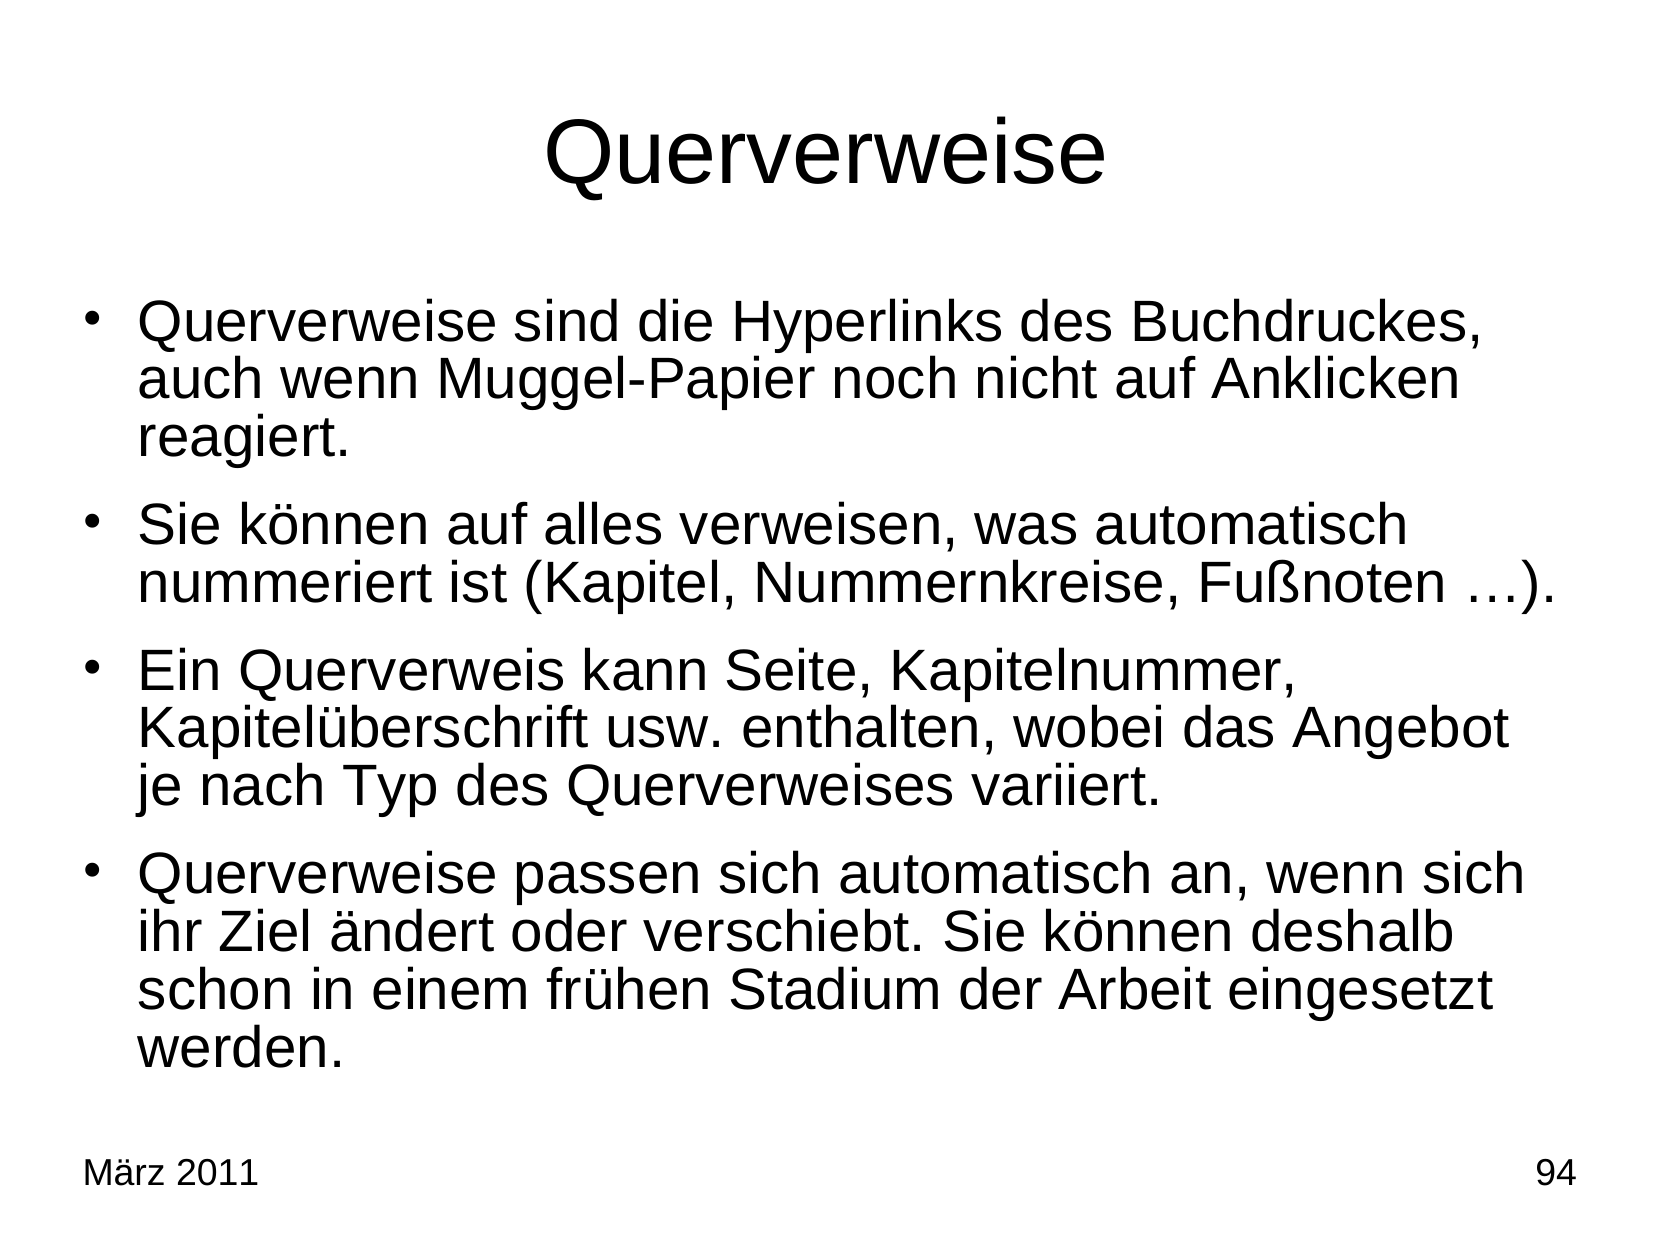

# Querverweise
Querverweise sind die Hyperlinks des Buchdruckes, auch wenn Muggel-Papier noch nicht auf Anklicken reagiert.
Sie können auf alles verweisen, was automatisch nummeriert ist (Kapitel, Nummernkreise, Fußnoten …).
Ein Querverweis kann Seite, Kapitelnummer, Kapitelüberschrift usw. enthalten, wobei das Angebot je nach Typ des Querverweises variiert.
Querverweise passen sich automatisch an, wenn sich ihr Ziel ändert oder verschiebt. Sie können deshalb schon in einem frühen Stadium der Arbeit eingesetzt werden.
März 2011
94